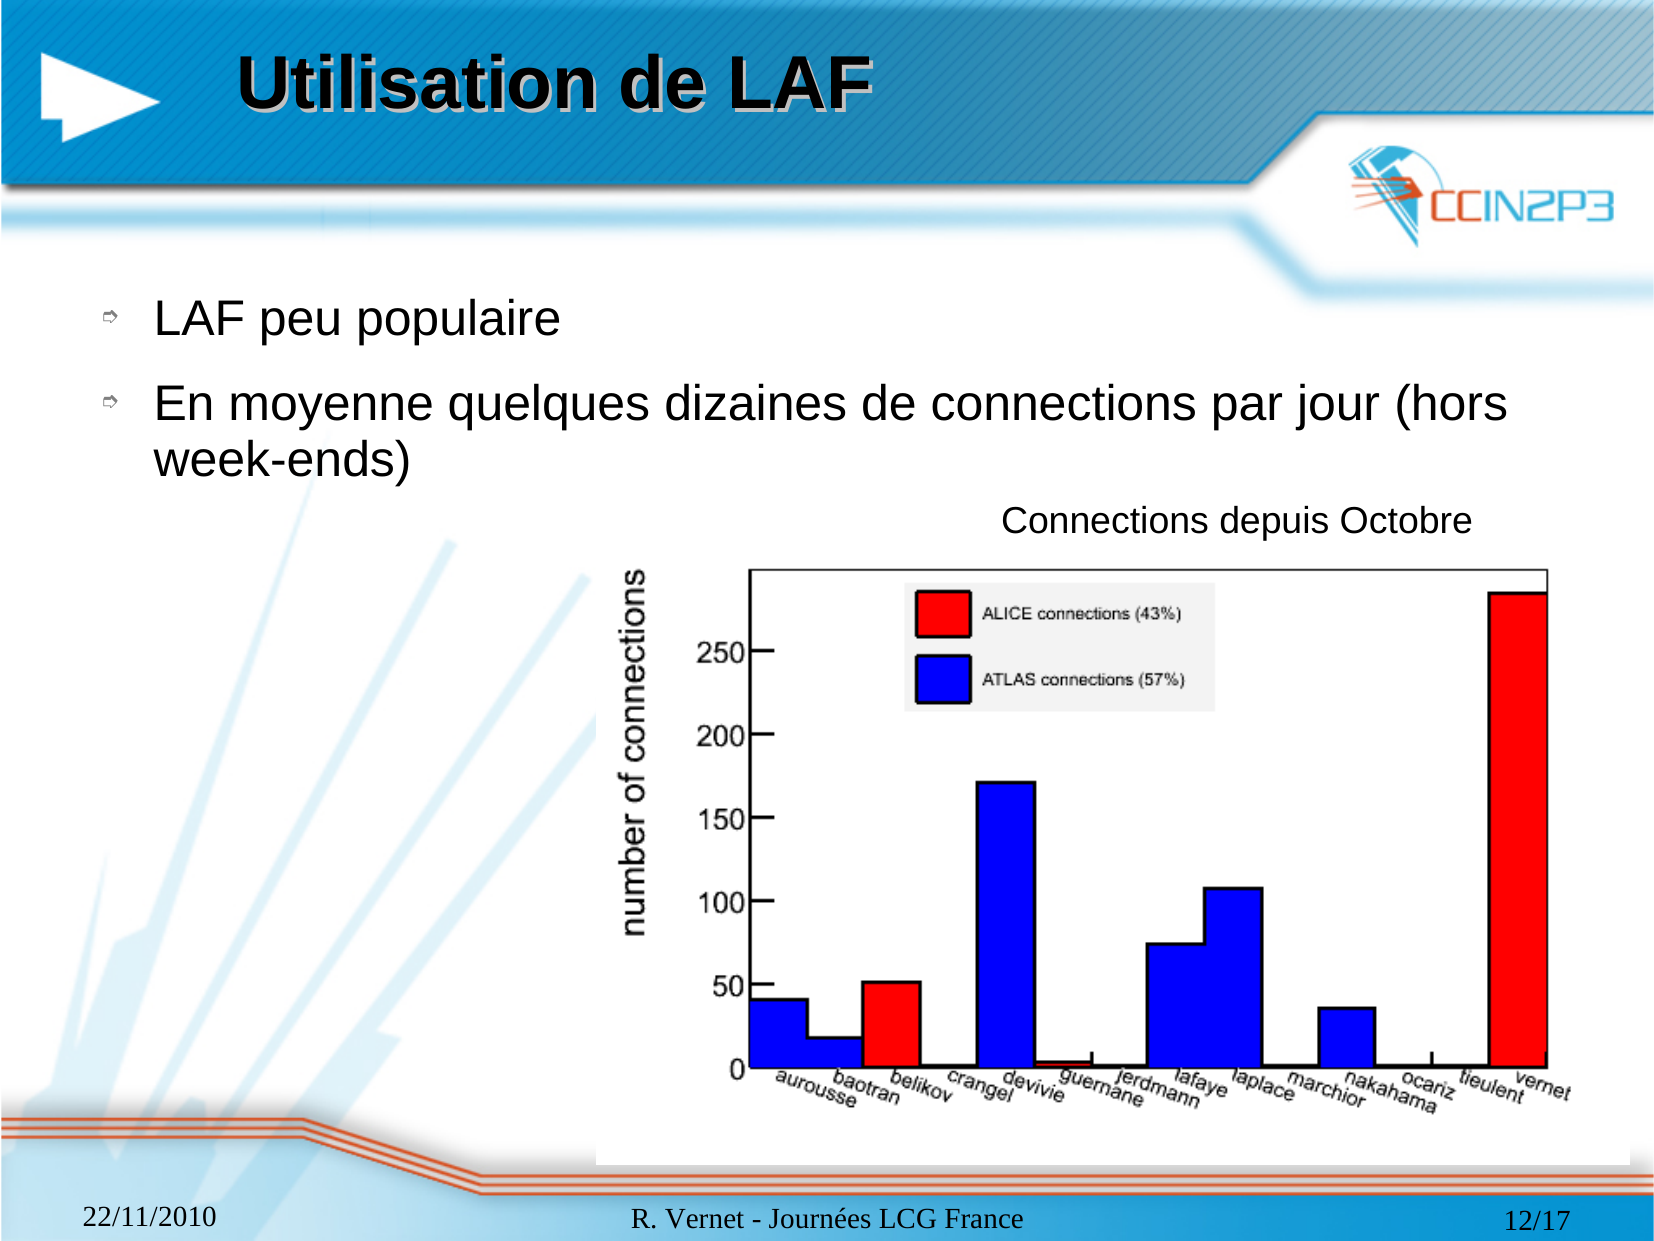

# Utilisation de LAF
LAF peu populaire
En moyenne quelques dizaines de connections par jour (hors week-ends)
Connections depuis Octobre
22/11/2010
R. Vernet - Journées LCG France
12